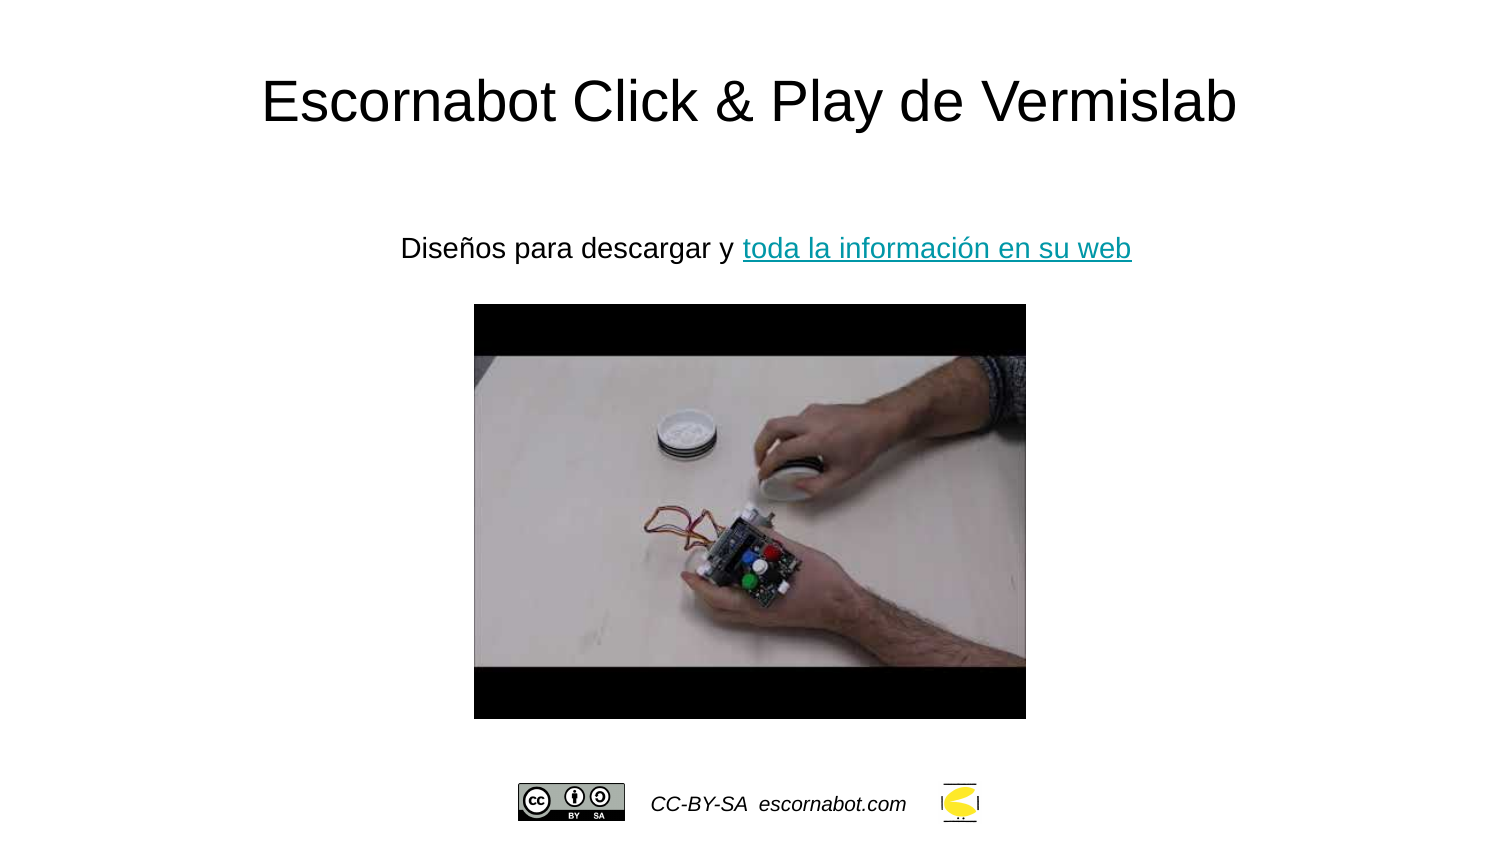

# Escornabot Click & Play de Vermislab
Diseños para descargar y toda la información en su web
CC-BY-SA escornabot.com